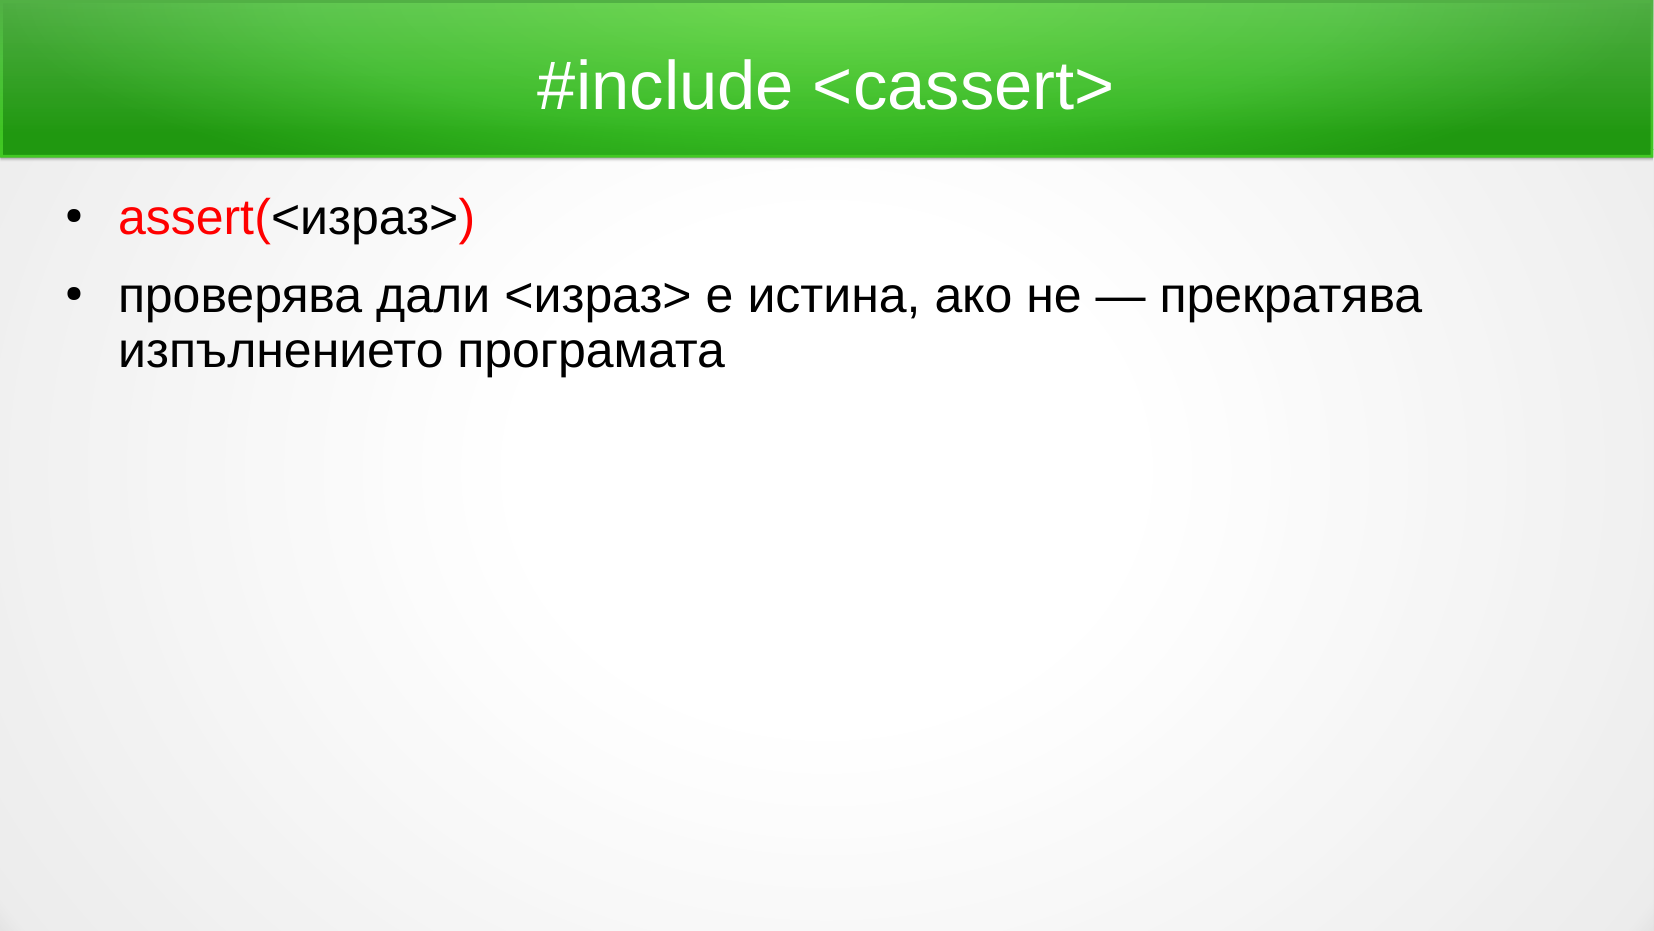

# #include <cassert>
assert(<израз>)
проверява дали <израз> е истина, ако не — прекратява изпълнението програмата